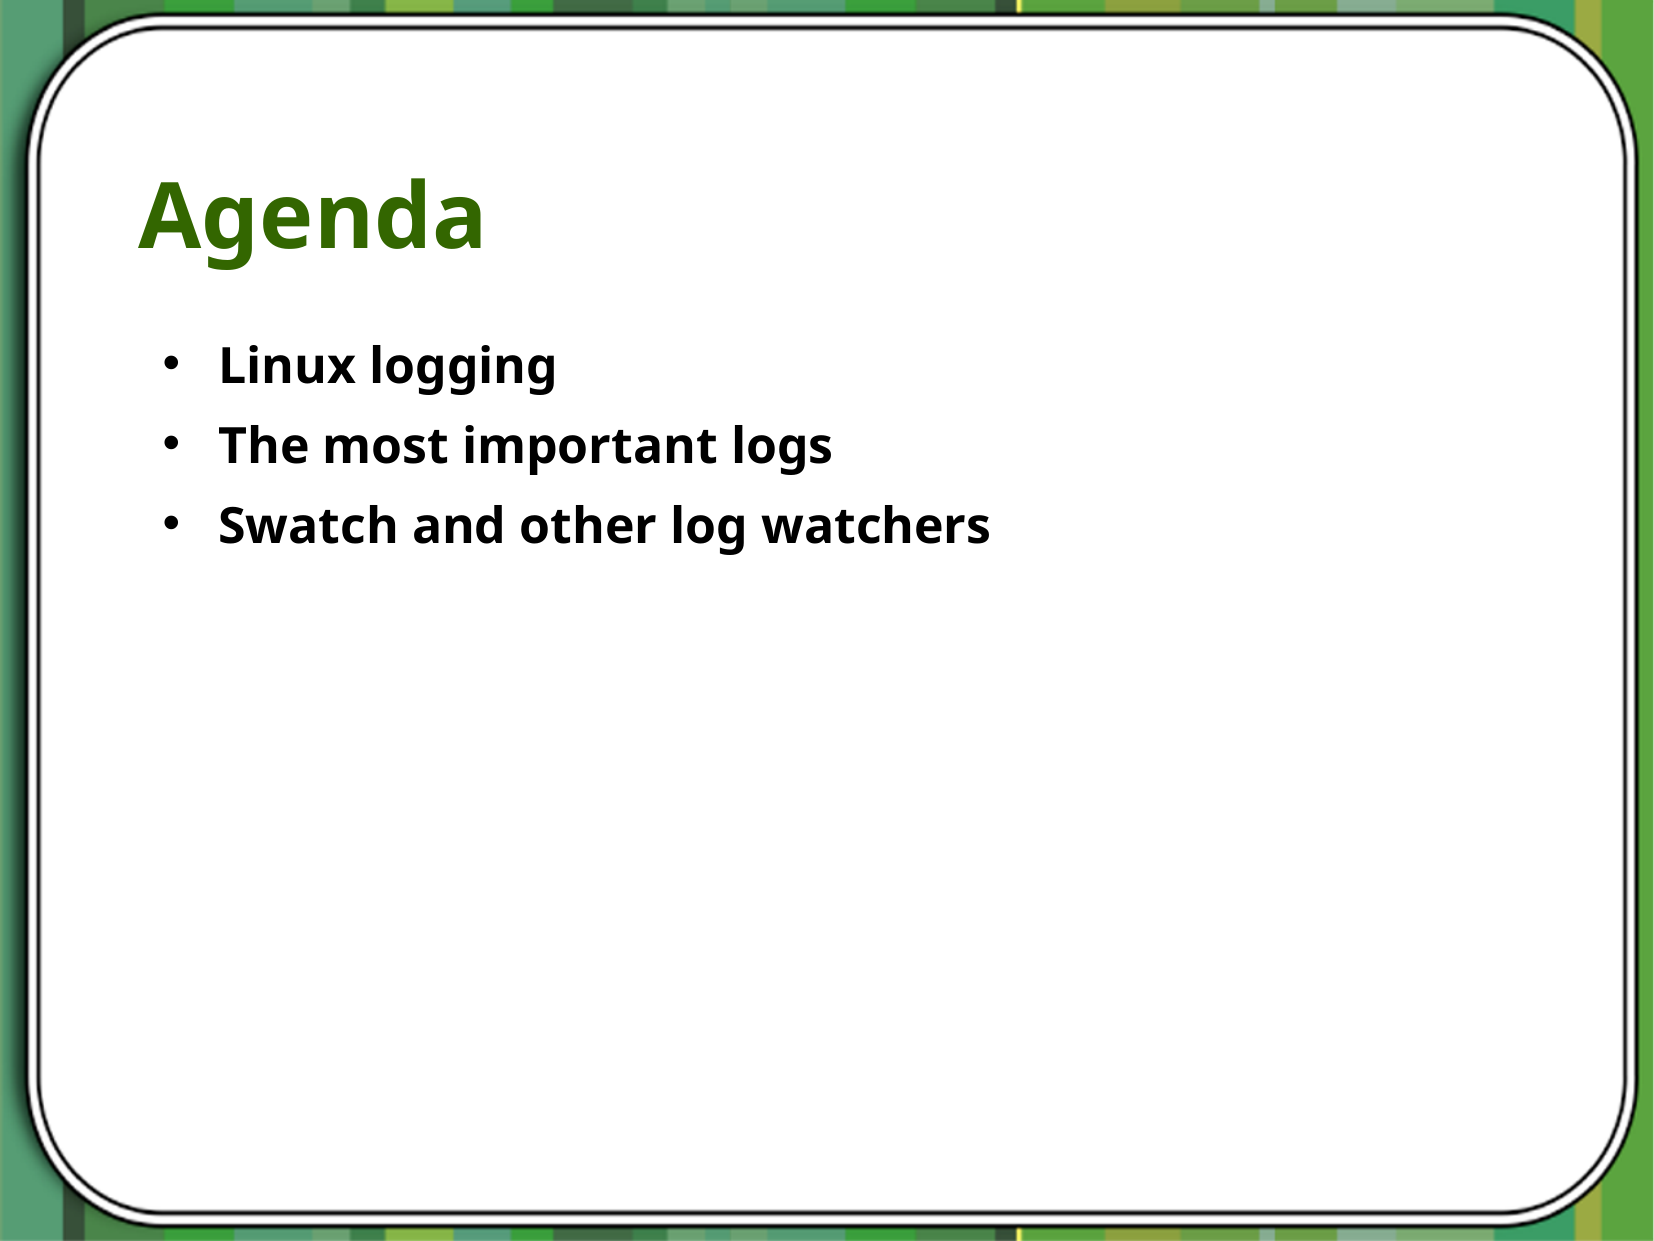

# Agenda
Linux logging
The most important logs
Swatch and other log watchers